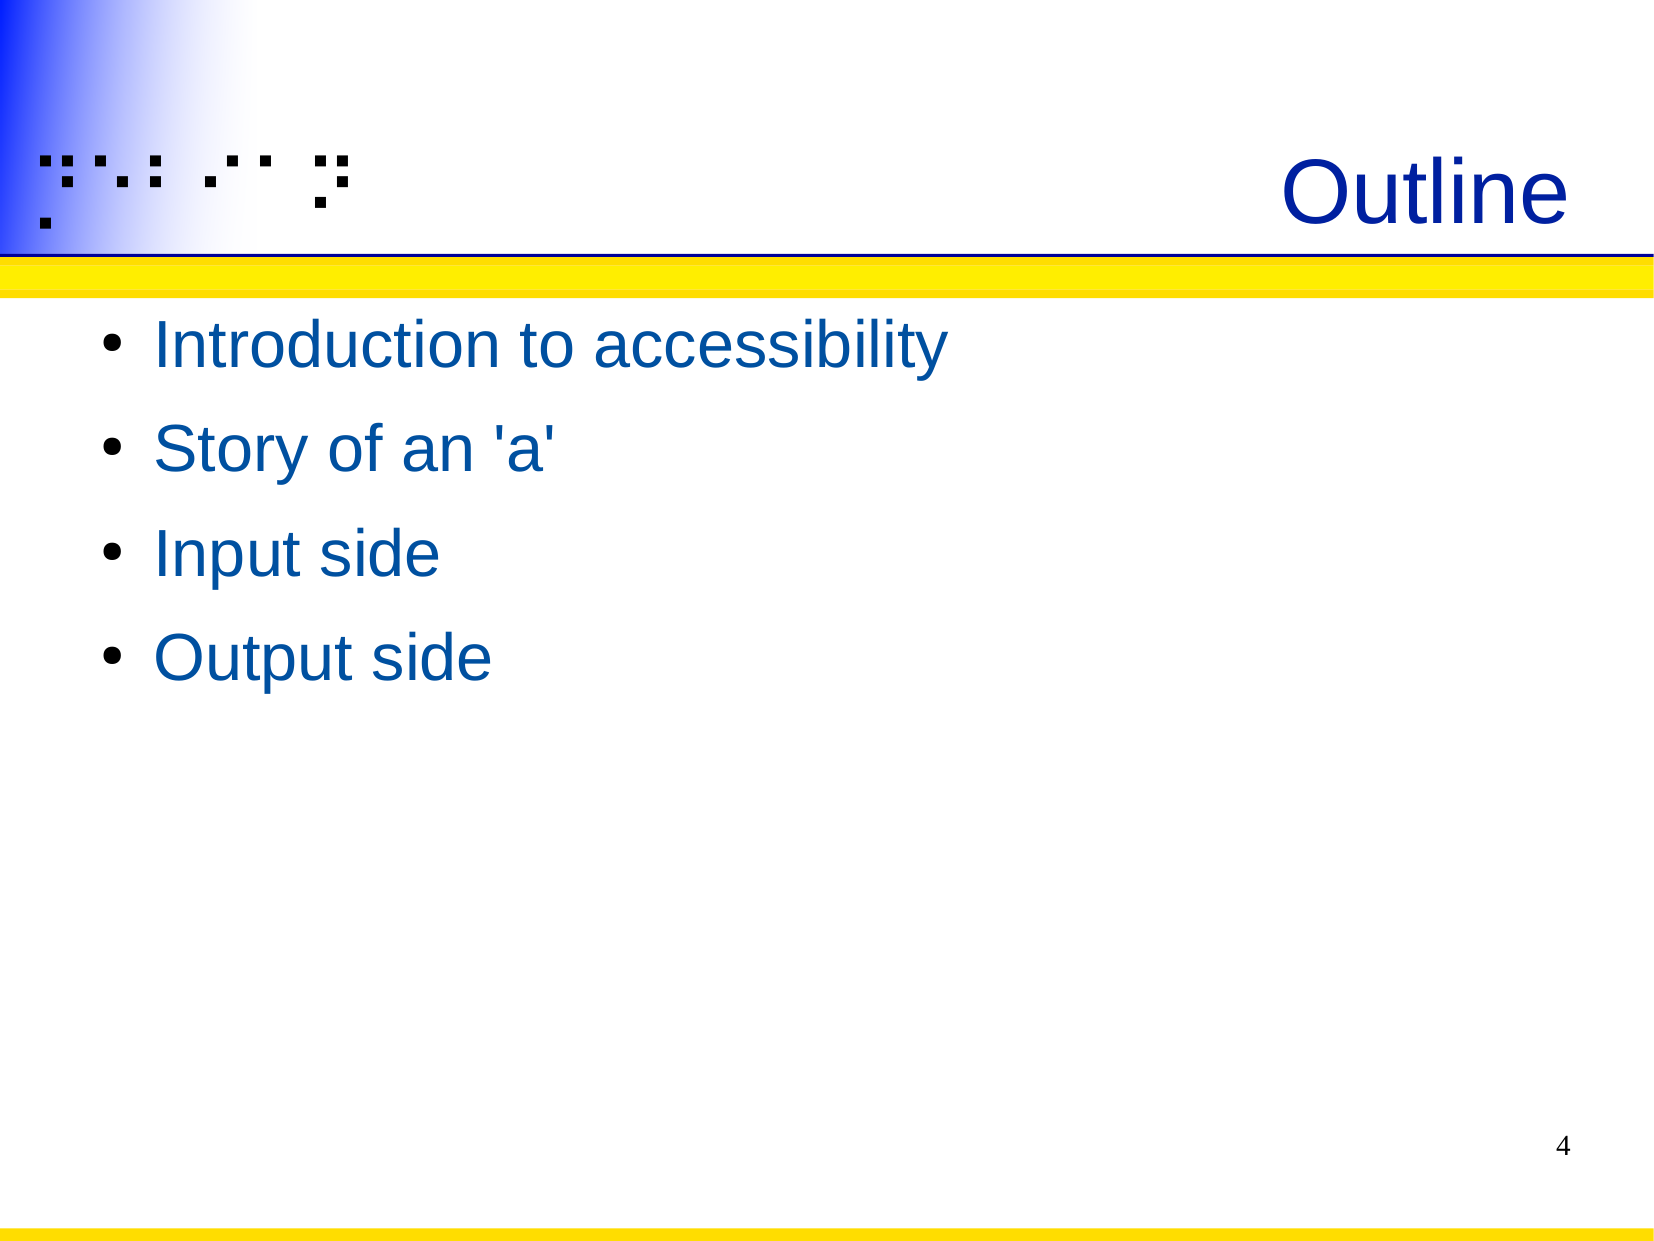

# Outline
Introduction to accessibility
Story of an 'a'
Input side
Output side
4